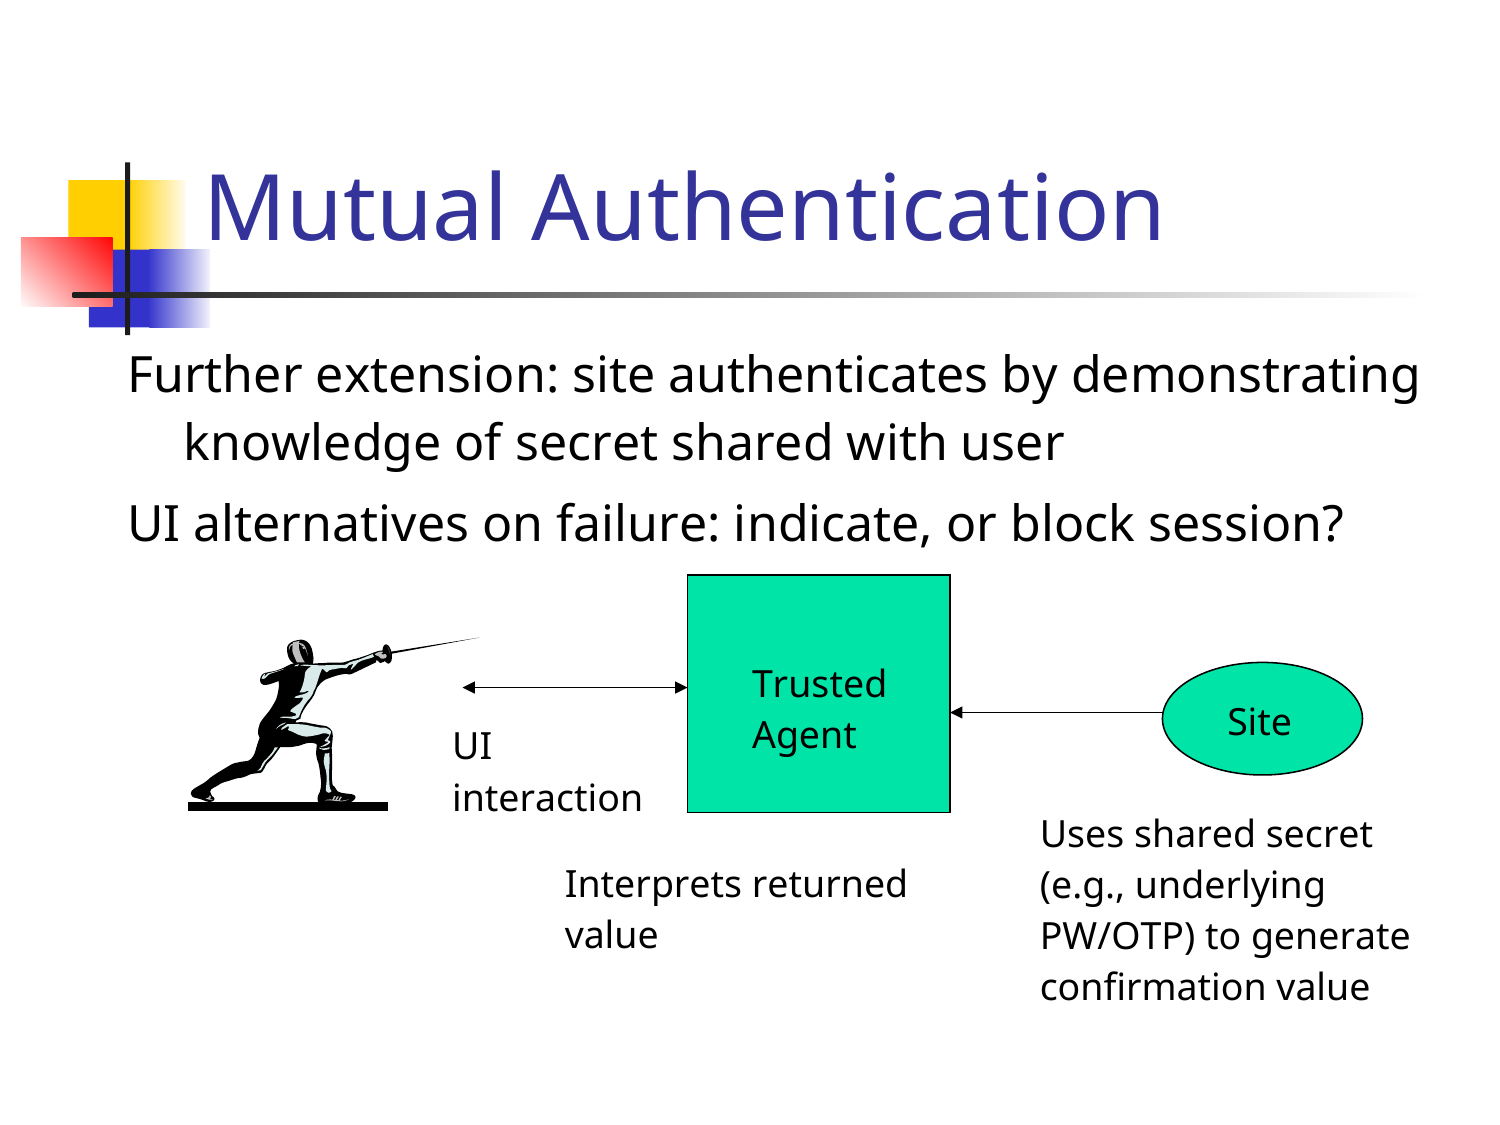

# Mutual Authentication
Further extension: site authenticates by demonstrating knowledge of secret shared with user
UI alternatives on failure: indicate, or block session?
Trusted Agent
Site
UI interaction
Uses shared secret (e.g., underlying PW/OTP) to generate confirmation value
Interprets returned value